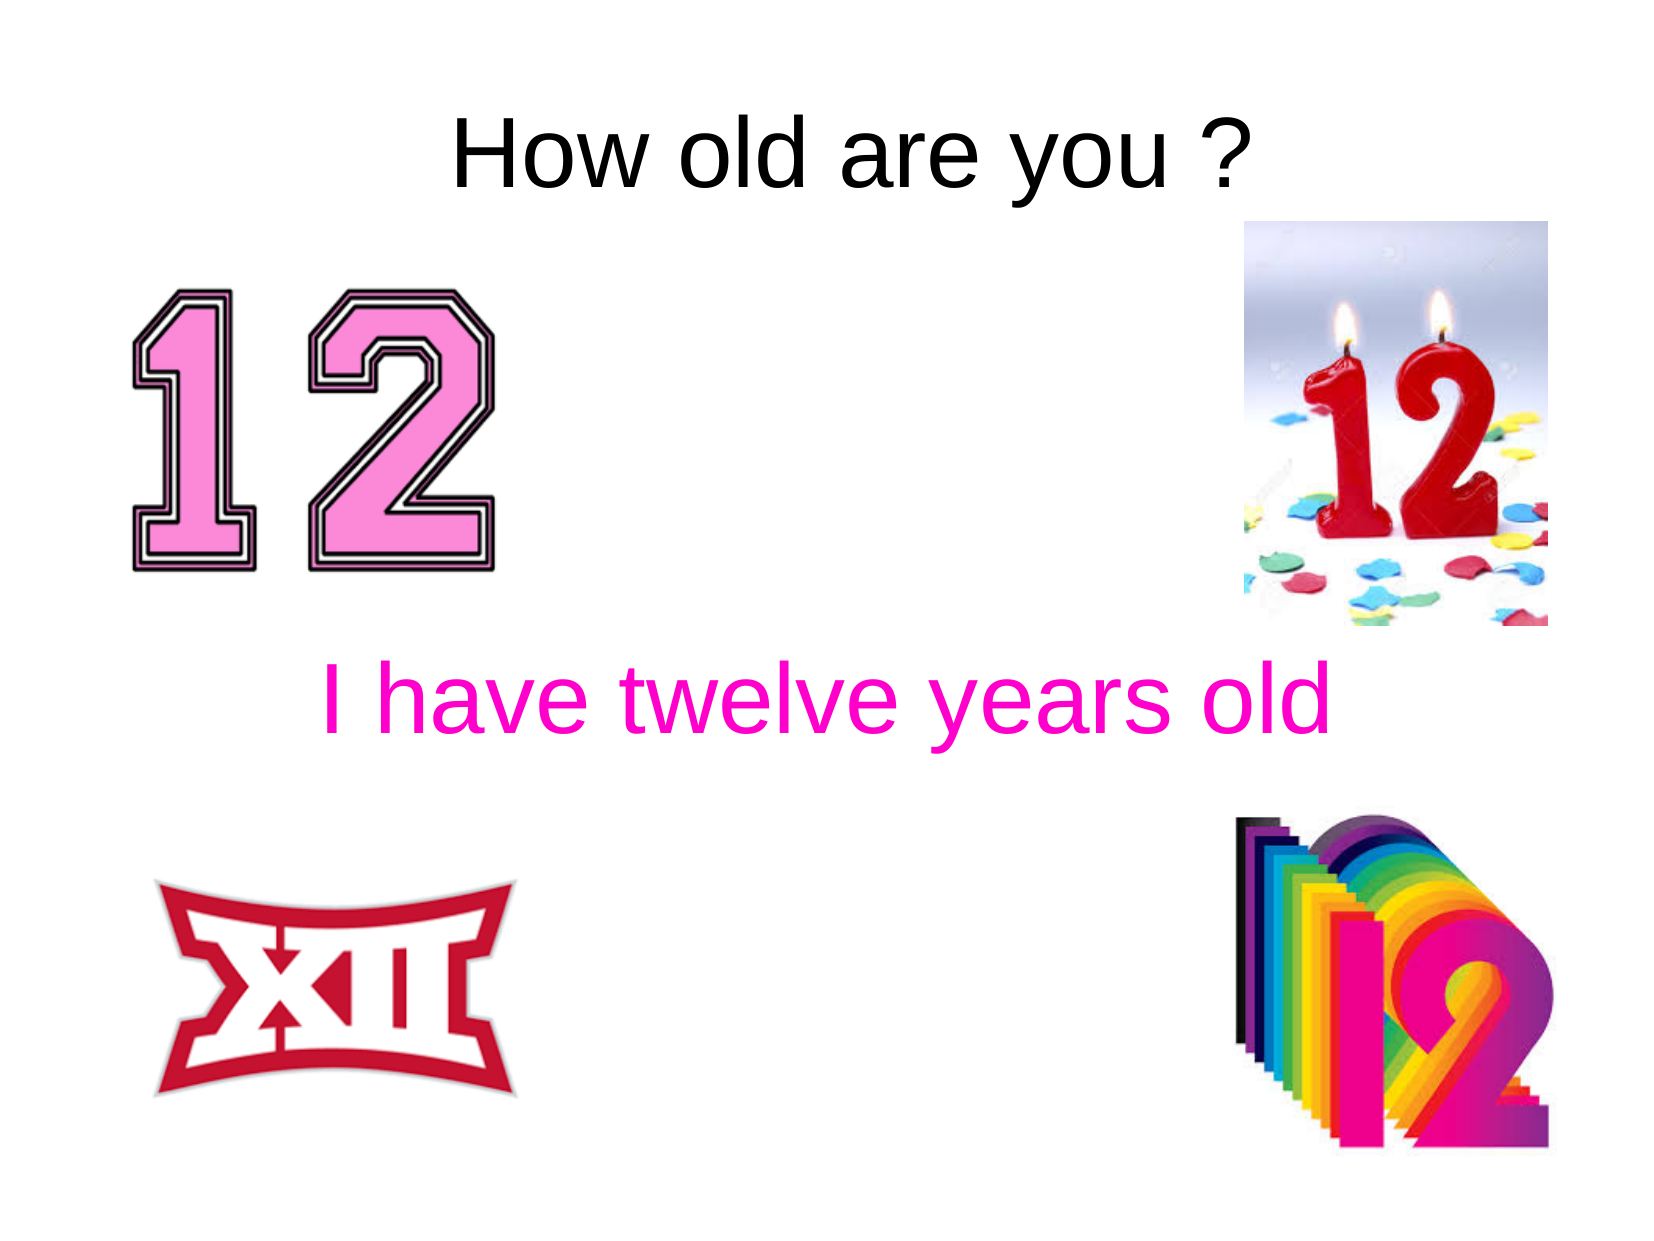

# How old are you ?
I have twelve years old